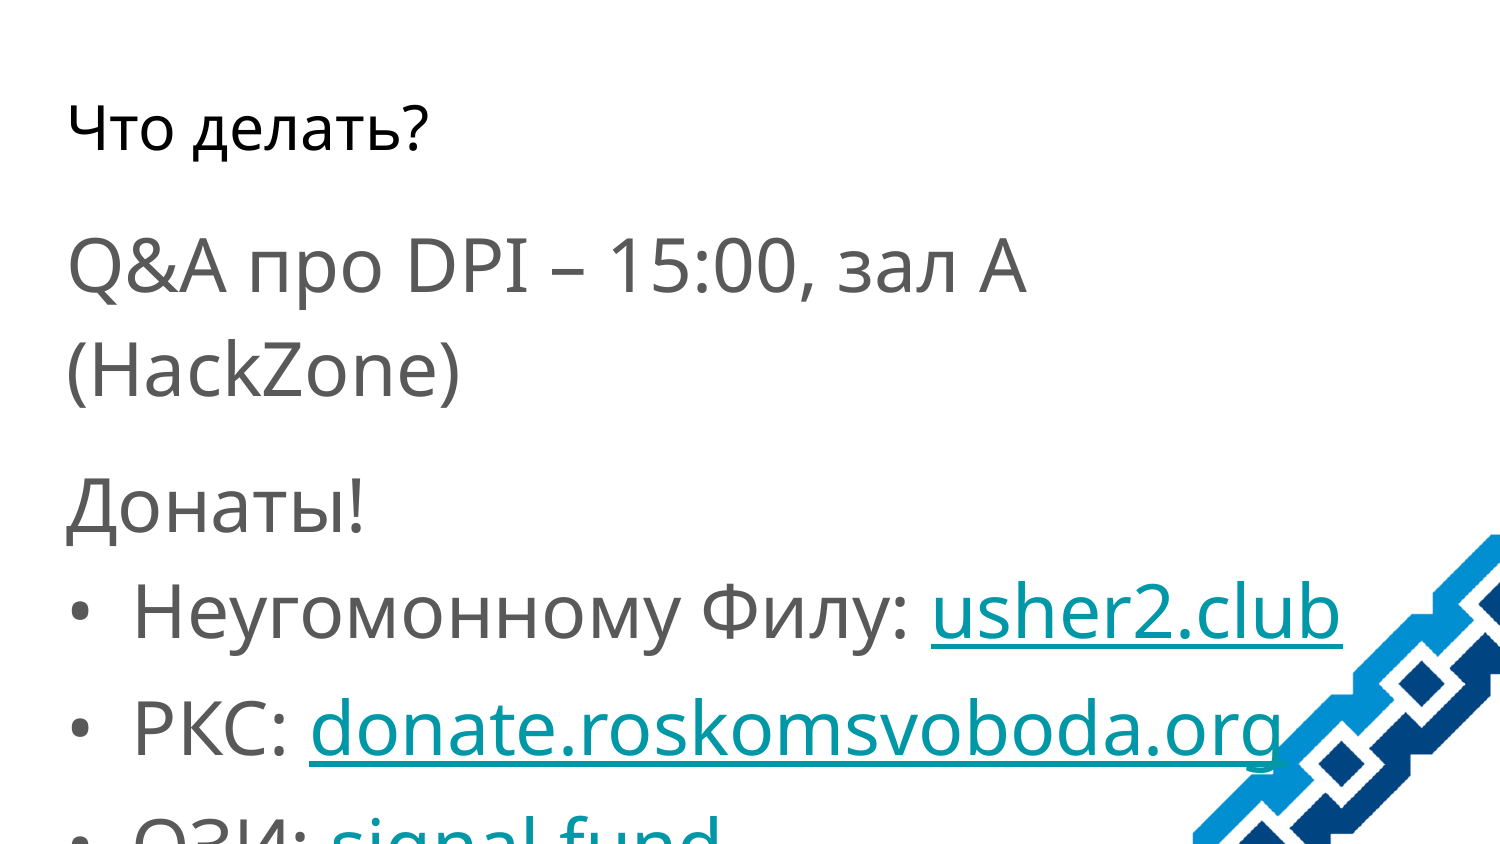

Что делать?
# Q&A про DPI – 15:00, зал A (HackZone)
Донаты!
• Неугомонному Филу: usher2.club
• РКС: donate.roskomsvoboda.org
• ОЗИ: signal.fund